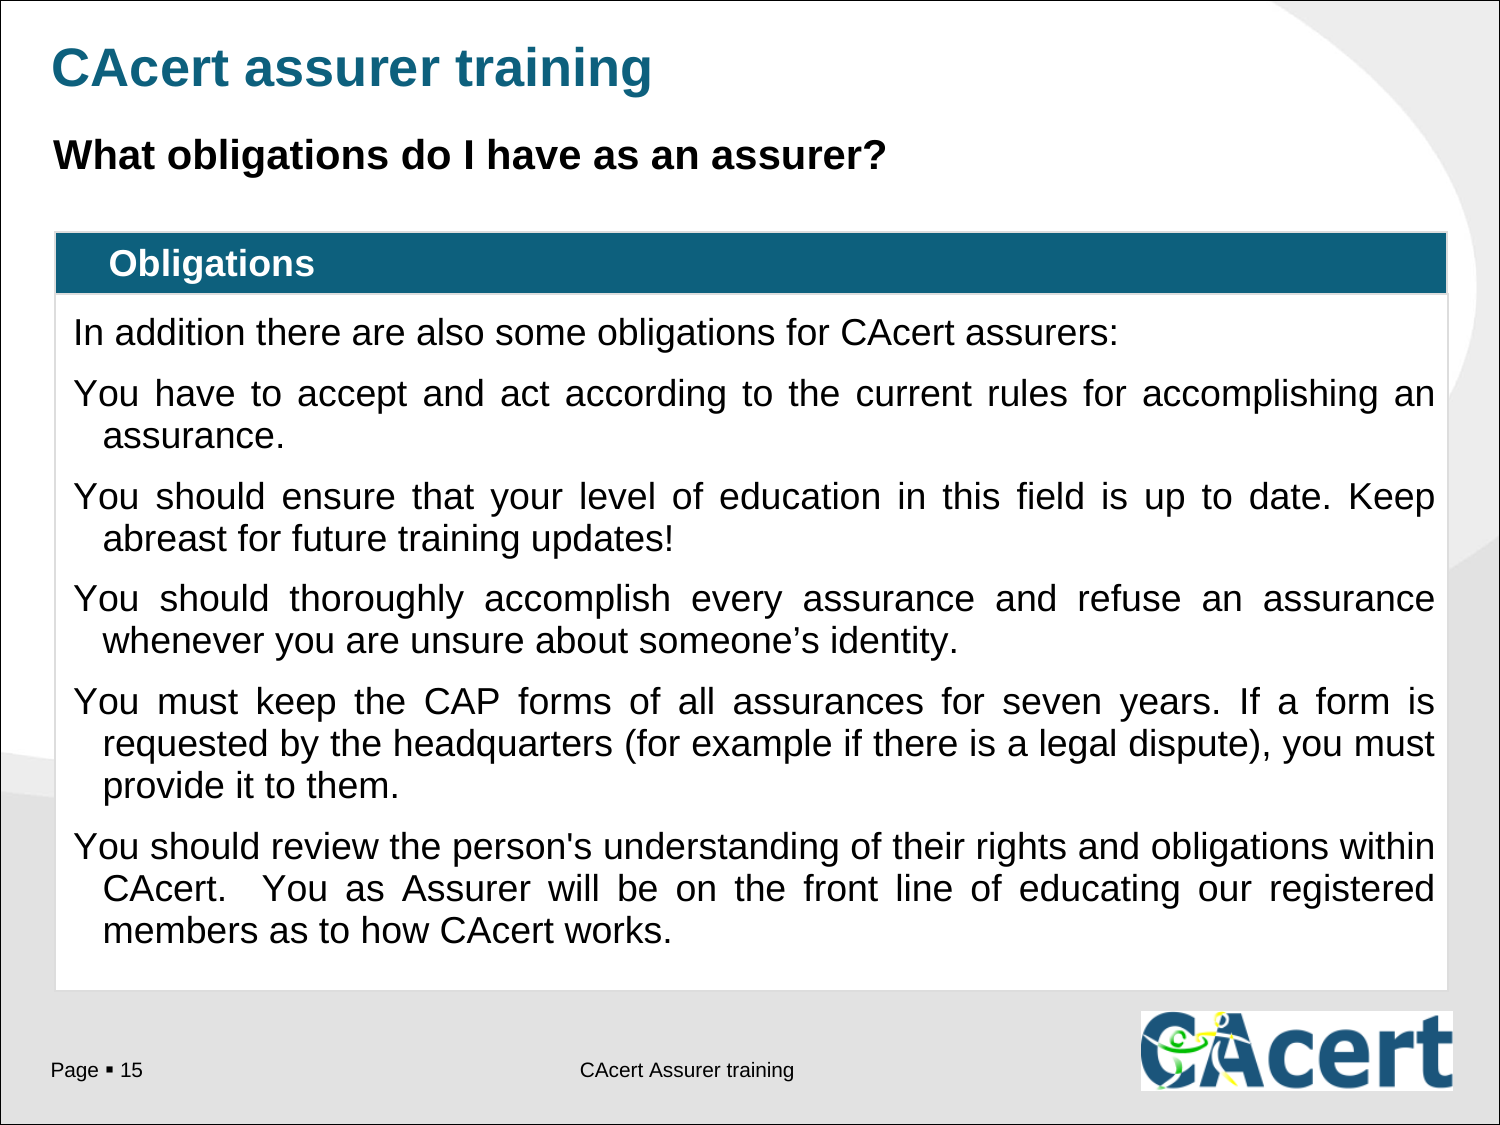

# CAcert assurer training
What obligations do I have as an assurer?
Obligations
In addition there are also some obligations for CAcert assurers:
You have to accept and act according to the current rules for accomplishing an assurance.
You should ensure that your level of education in this field is up to date. Keep abreast for future training updates!
You should thoroughly accomplish every assurance and refuse an assurance whenever you are unsure about someone’s identity.
You must keep the CAP forms of all assurances for seven years. If a form is requested by the headquarters (for example if there is a legal dispute), you must provide it to them.
You should review the person's understanding of their rights and obligations within CAcert. You as Assurer will be on the front line of educating our registered members as to how CAcert works.
CAcert Assurer training